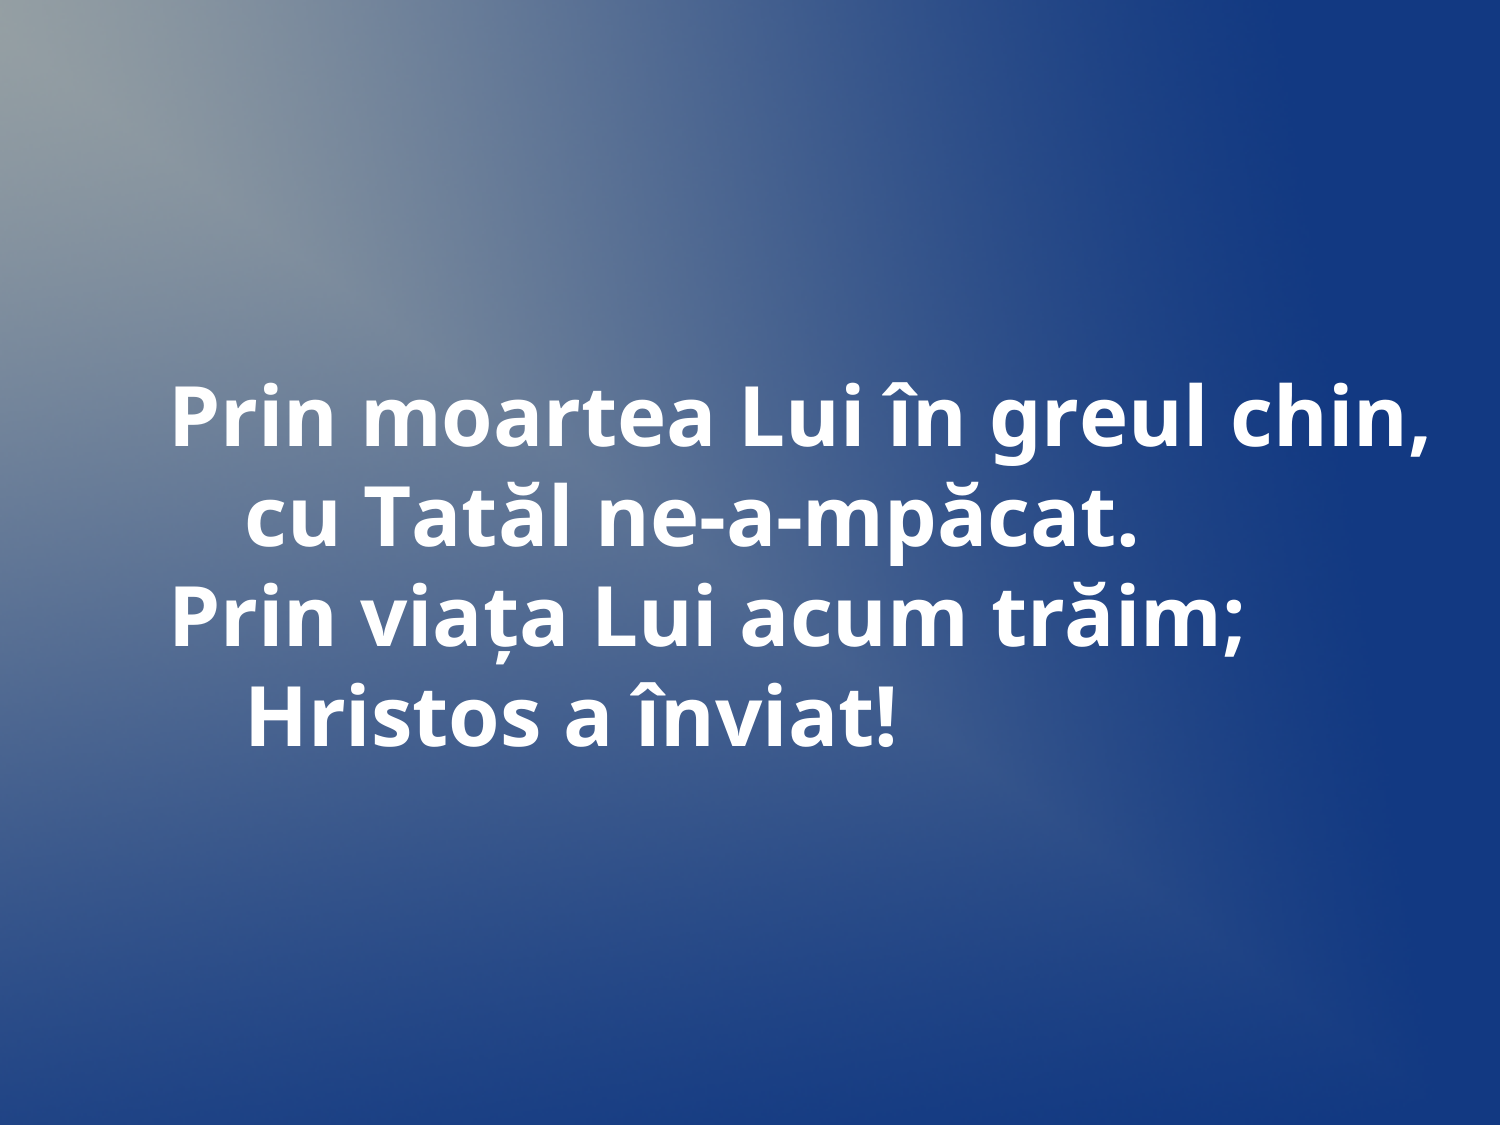

Prin moartea Lui în greul chin,
	cu Tatăl ne-a-mpăcat.
Prin viaţa Lui acum trăim;
	Hristos a înviat!